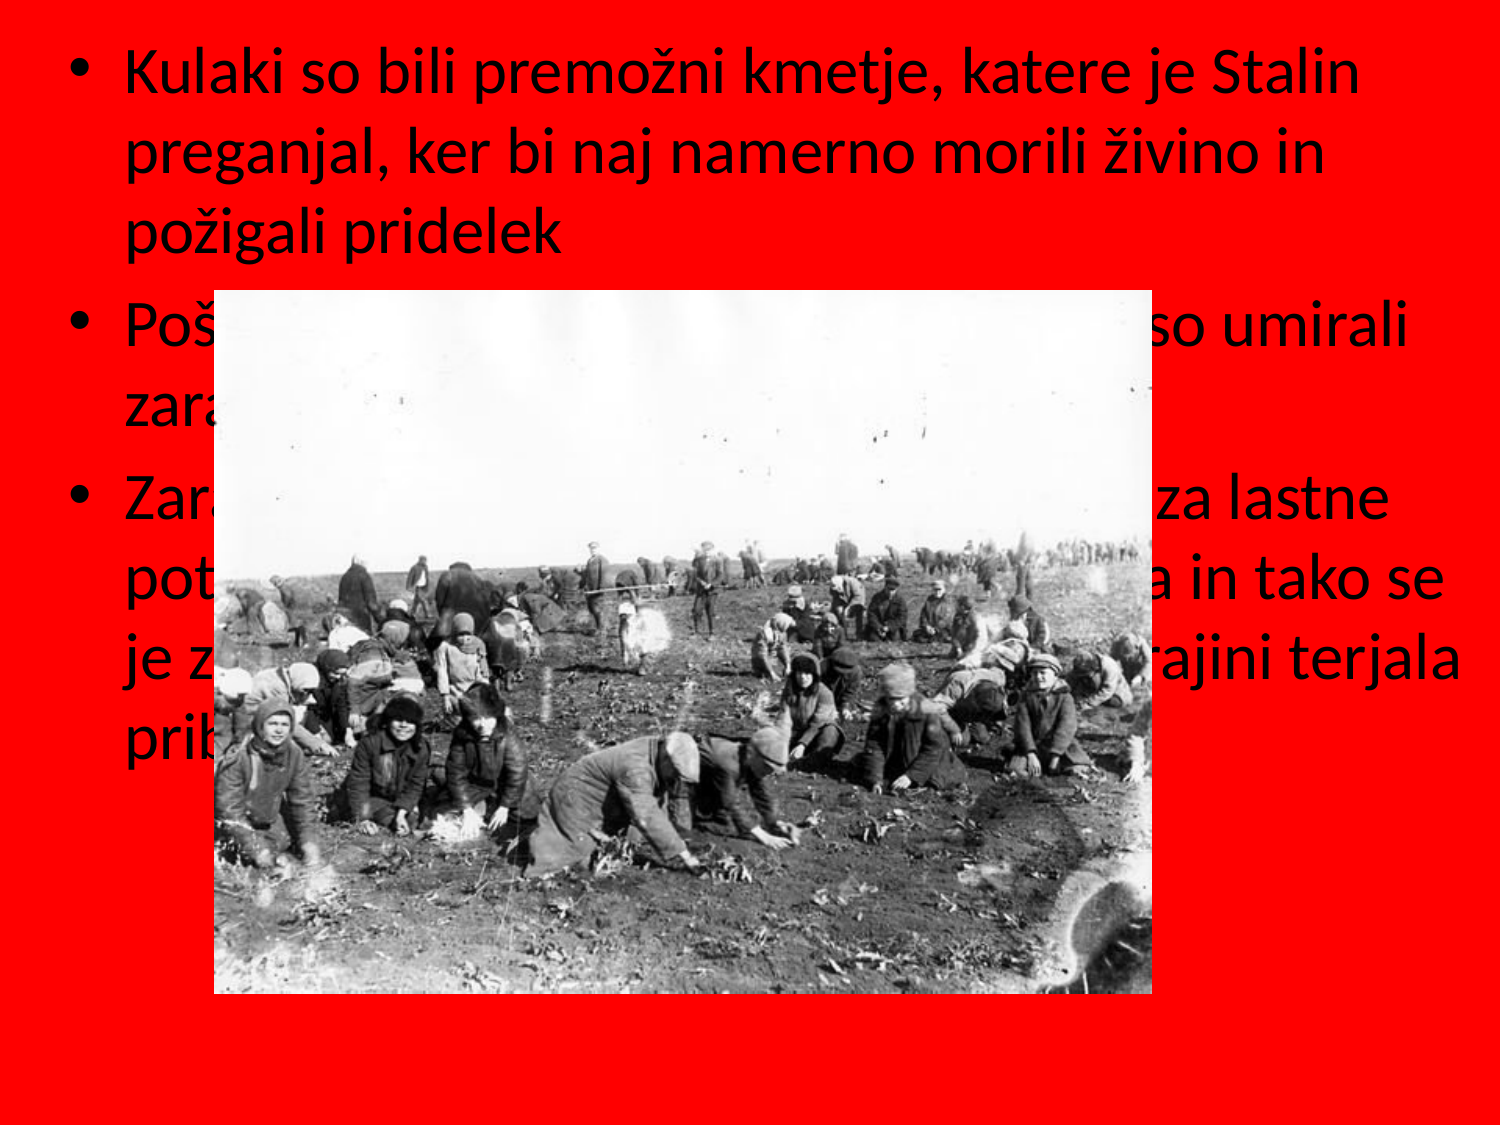

Kulaki so bili premožni kmetje, katere je Stalin preganjal, ker bi naj namerno morili živino in požigali pridelek
Pošiljal jih je v delovna taborišča, kjer so umirali zaradi slabih pogojev
Zaradi tega so se upirali in gojili hrano za lastne potrebe. Ta jim je bila za kazen odvzeta in tako se je začela velika lakota, ki je samo v Ukrajini terjala približno 5-8 milijonov žrtev
#